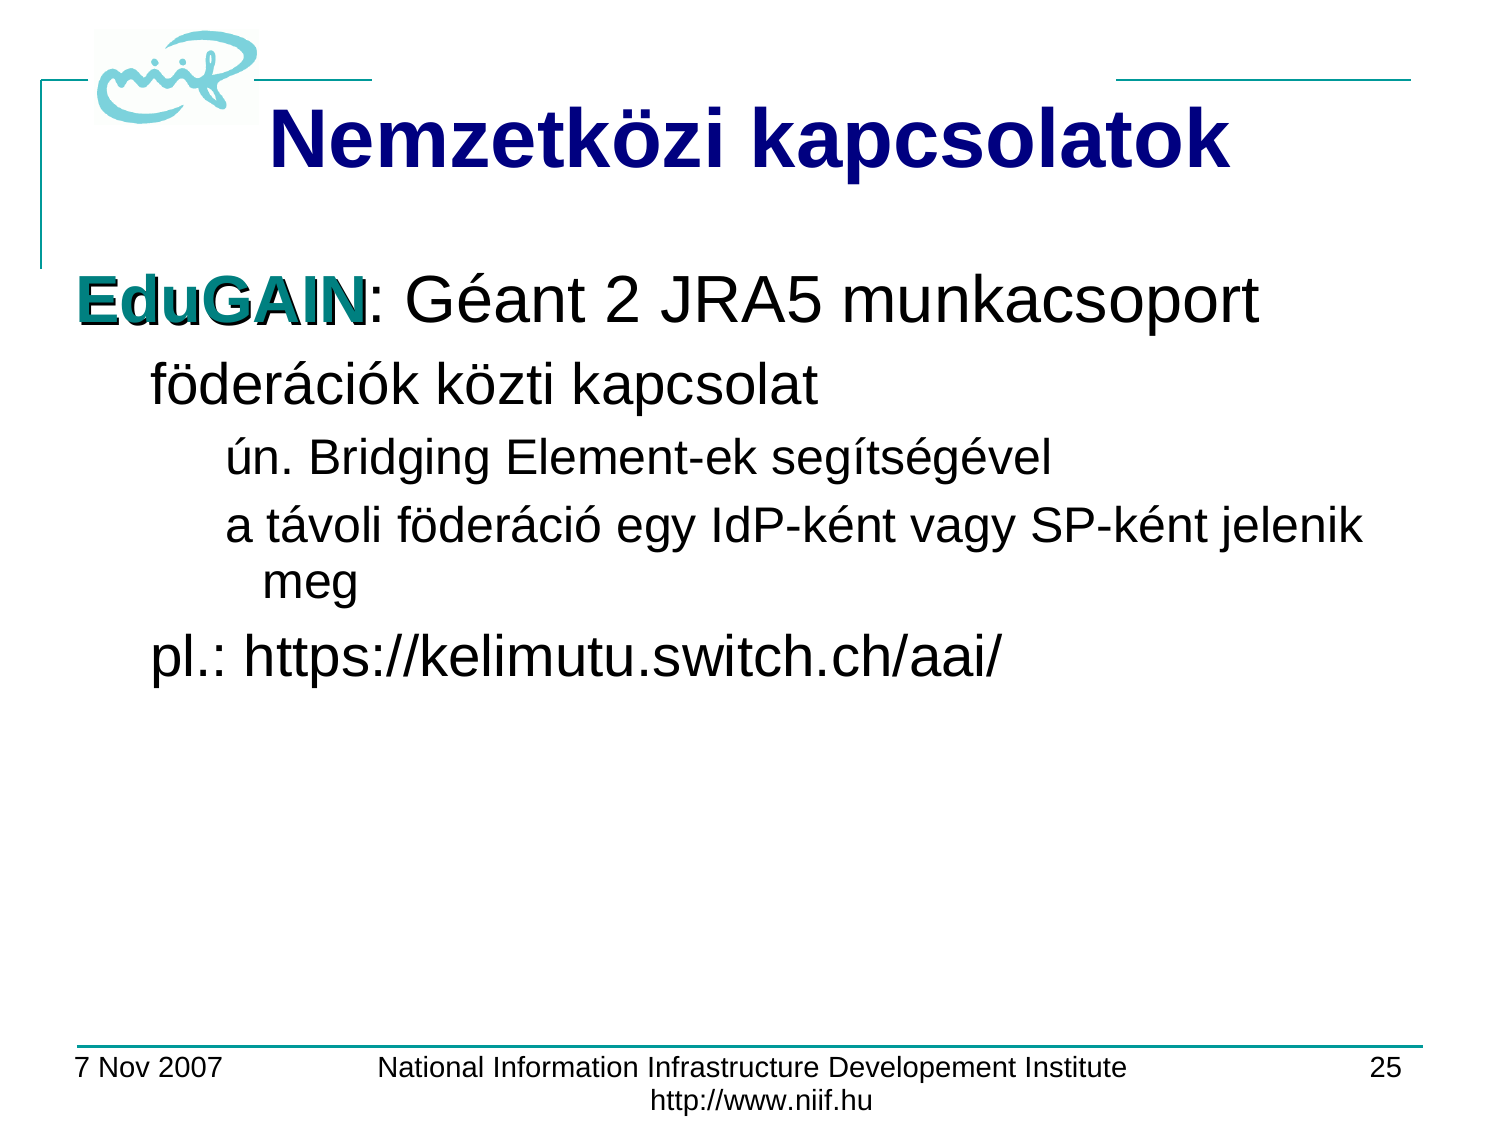

# Nemzetközi kapcsolatok
EduGAIN: Géant 2 JRA5 munkacsoport
föderációk közti kapcsolat
ún. Bridging Element-ek segítségével
a távoli föderáció egy IdP-ként vagy SP-ként jelenik meg
pl.: https://kelimutu.switch.ch/aai/